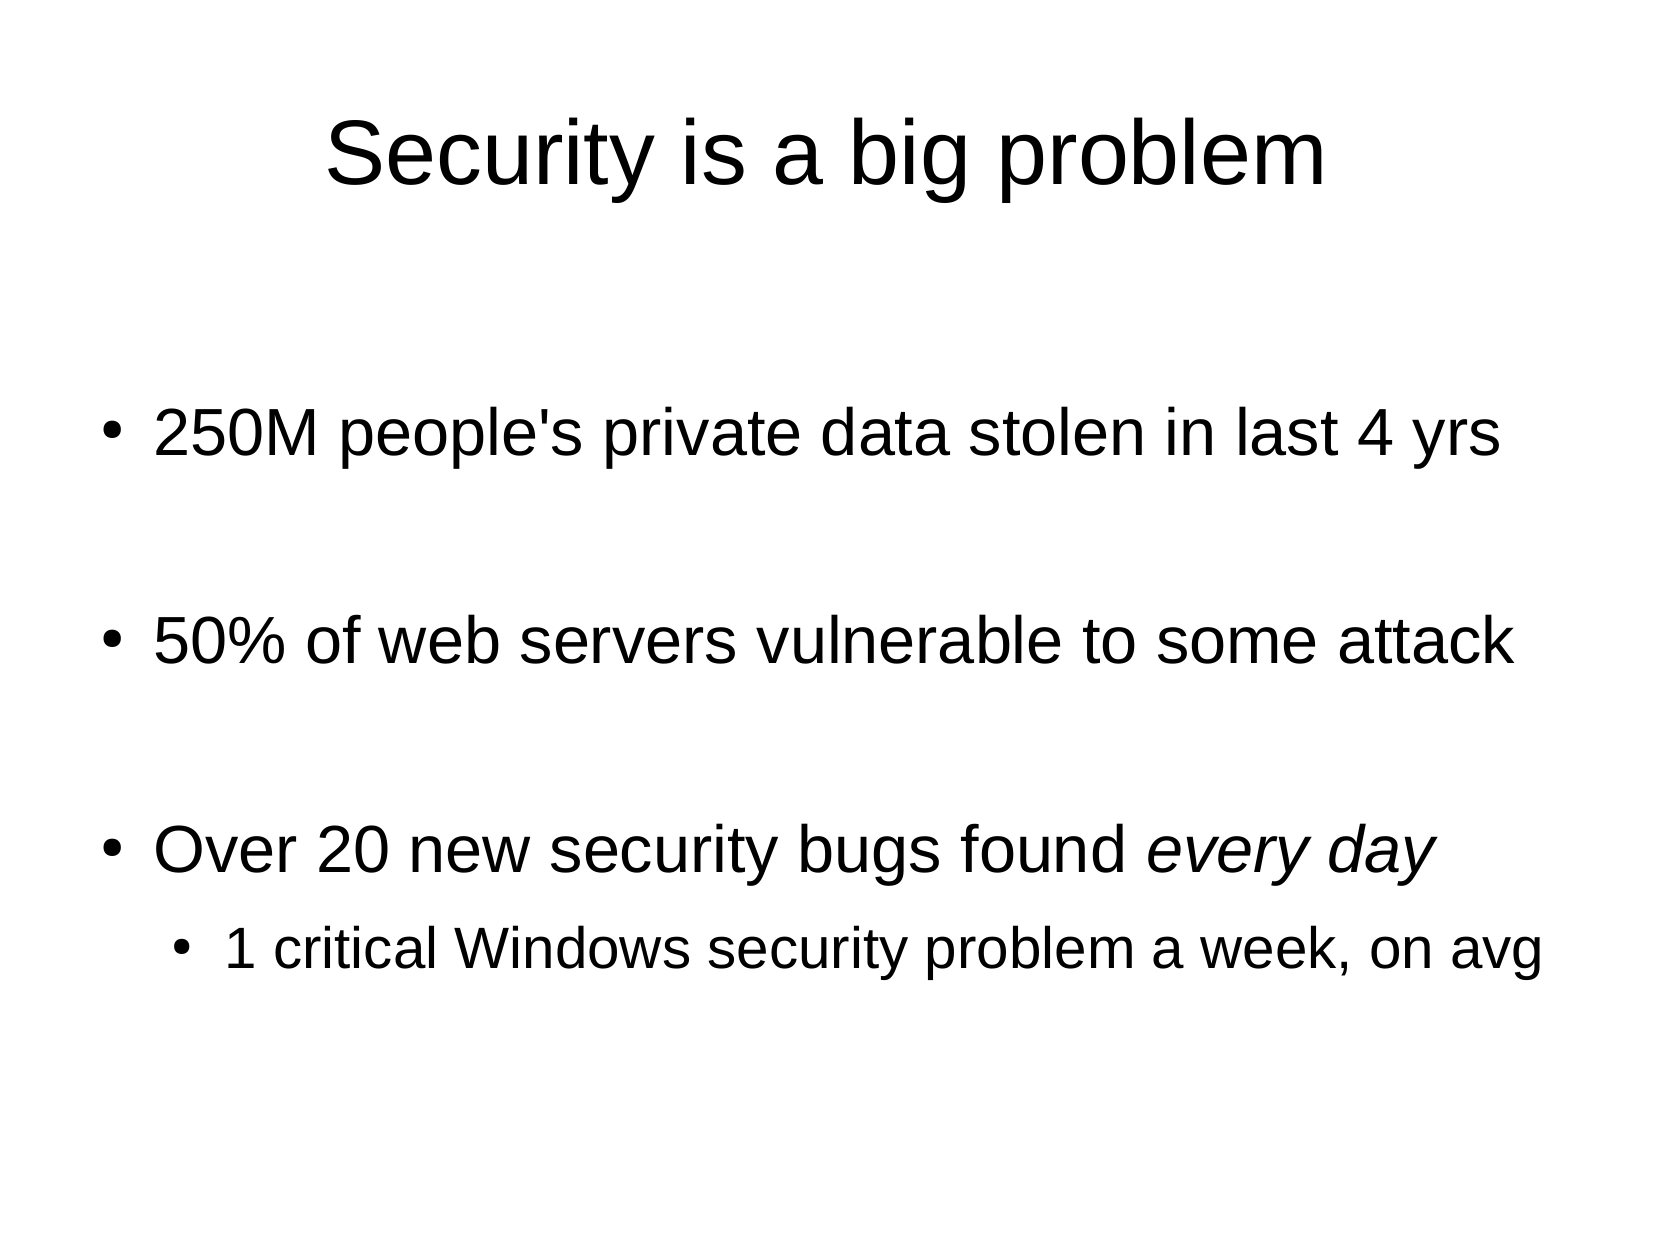

Security is a big problem
# 250M people's private data stolen in last 4 yrs
50% of web servers vulnerable to some attack
Over 20 new security bugs found every day
1 critical Windows security problem a week, on avg